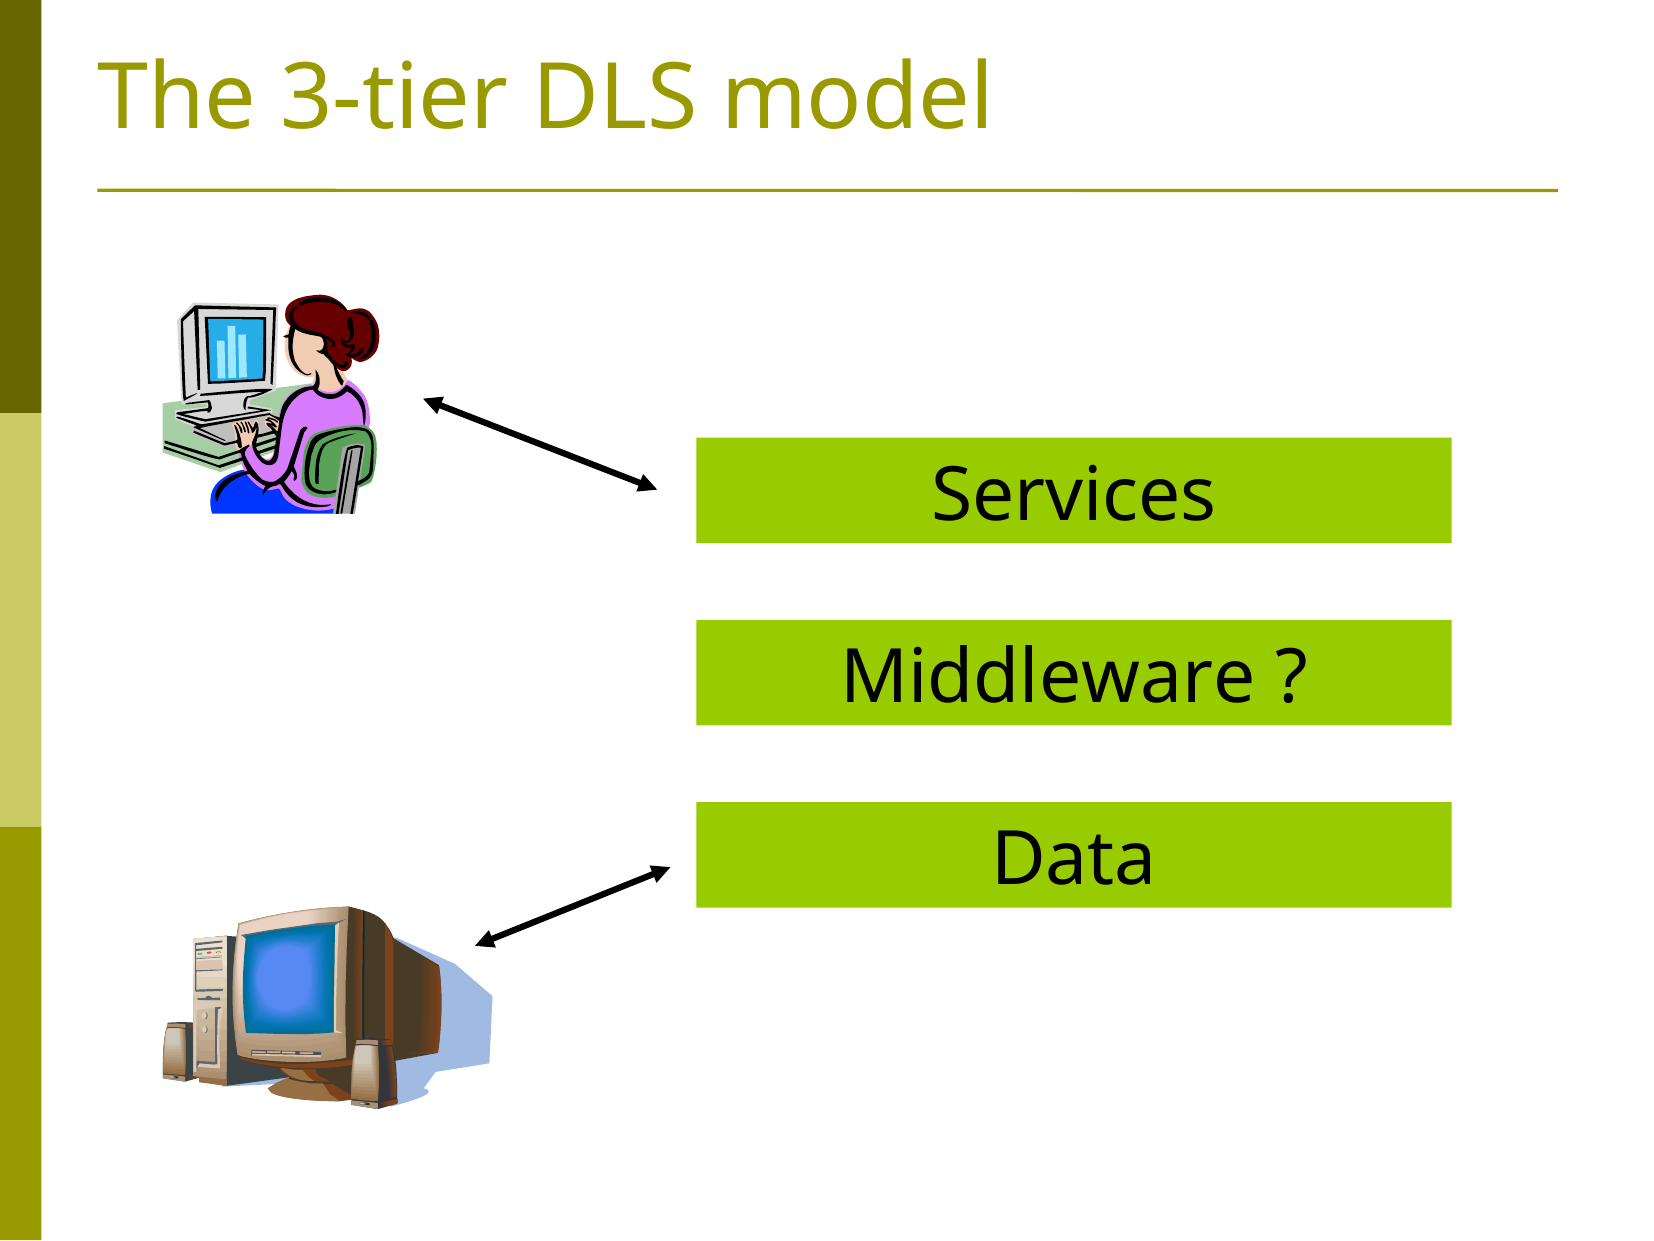

# The 3-tier DLS model
Services
Middleware ?
Data